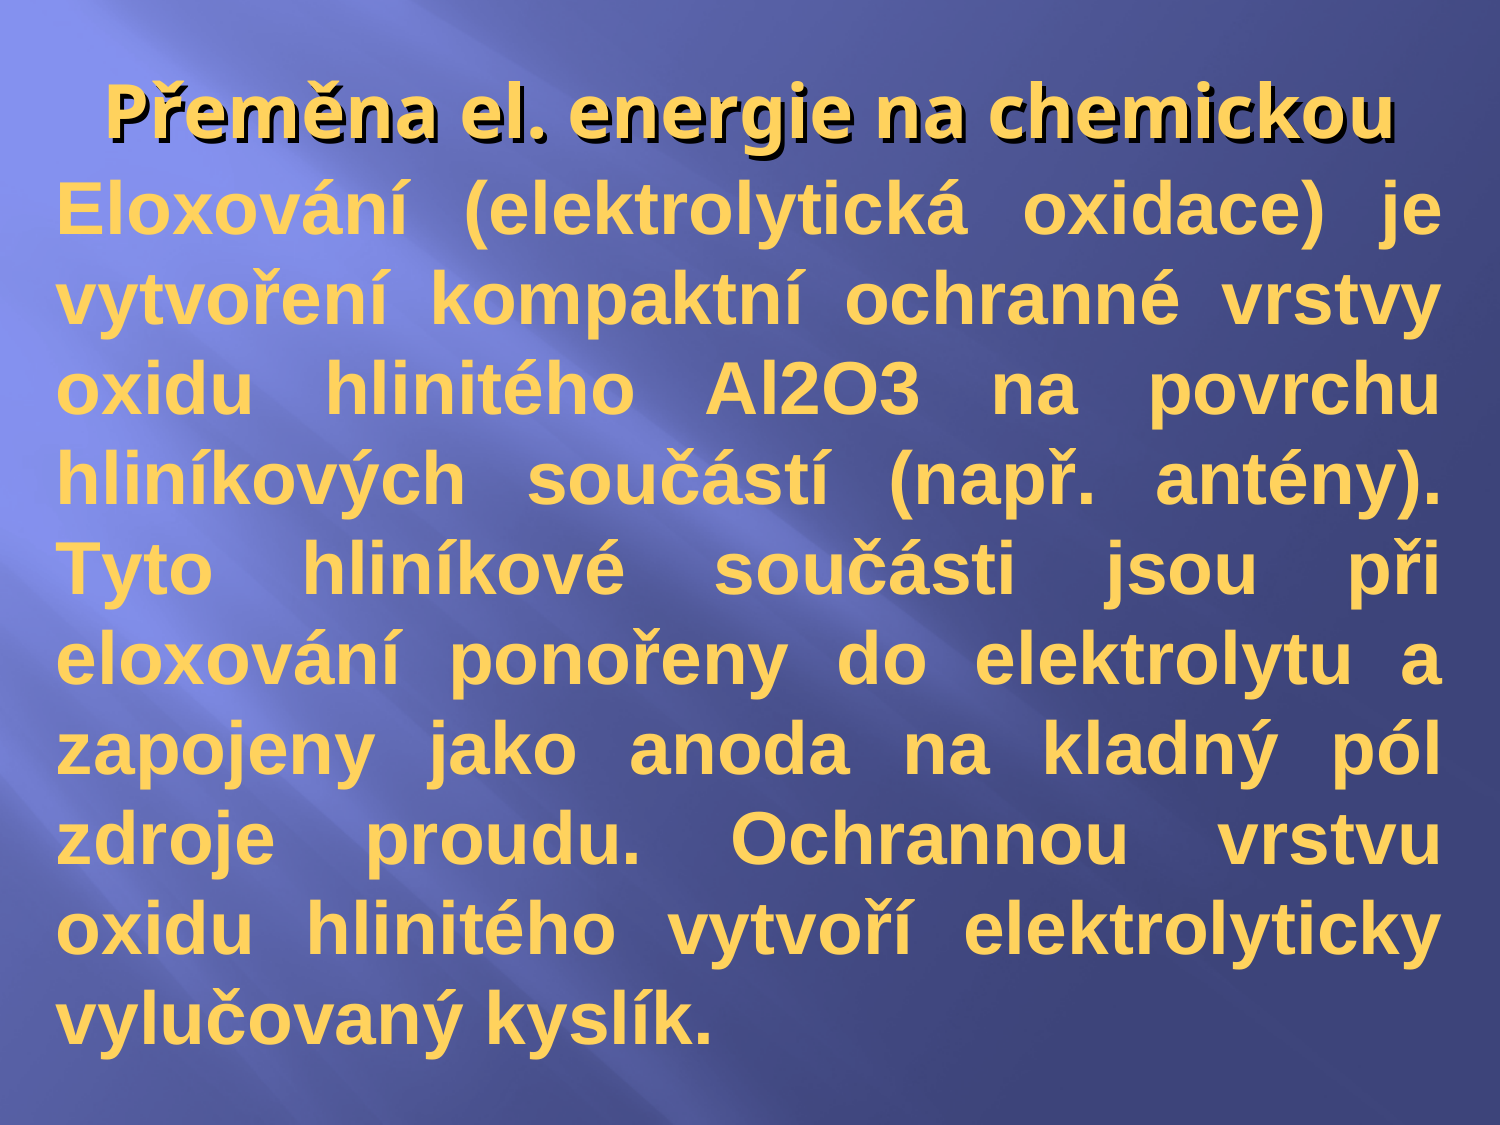

# Přeměna el. energie na chemickou
Eloxování (elektrolytická oxidace) je vytvoření kompaktní ochranné vrstvy oxidu hlinitého Al2O3 na povrchu hliníkových součástí (např. antény). Tyto hliníkové součásti jsou při eloxování ponořeny do elektrolytu a zapojeny jako anoda na kladný pól zdroje proudu. Ochrannou vrstvu oxidu hlinitého vytvoří elektrolyticky vylučovaný kyslík.